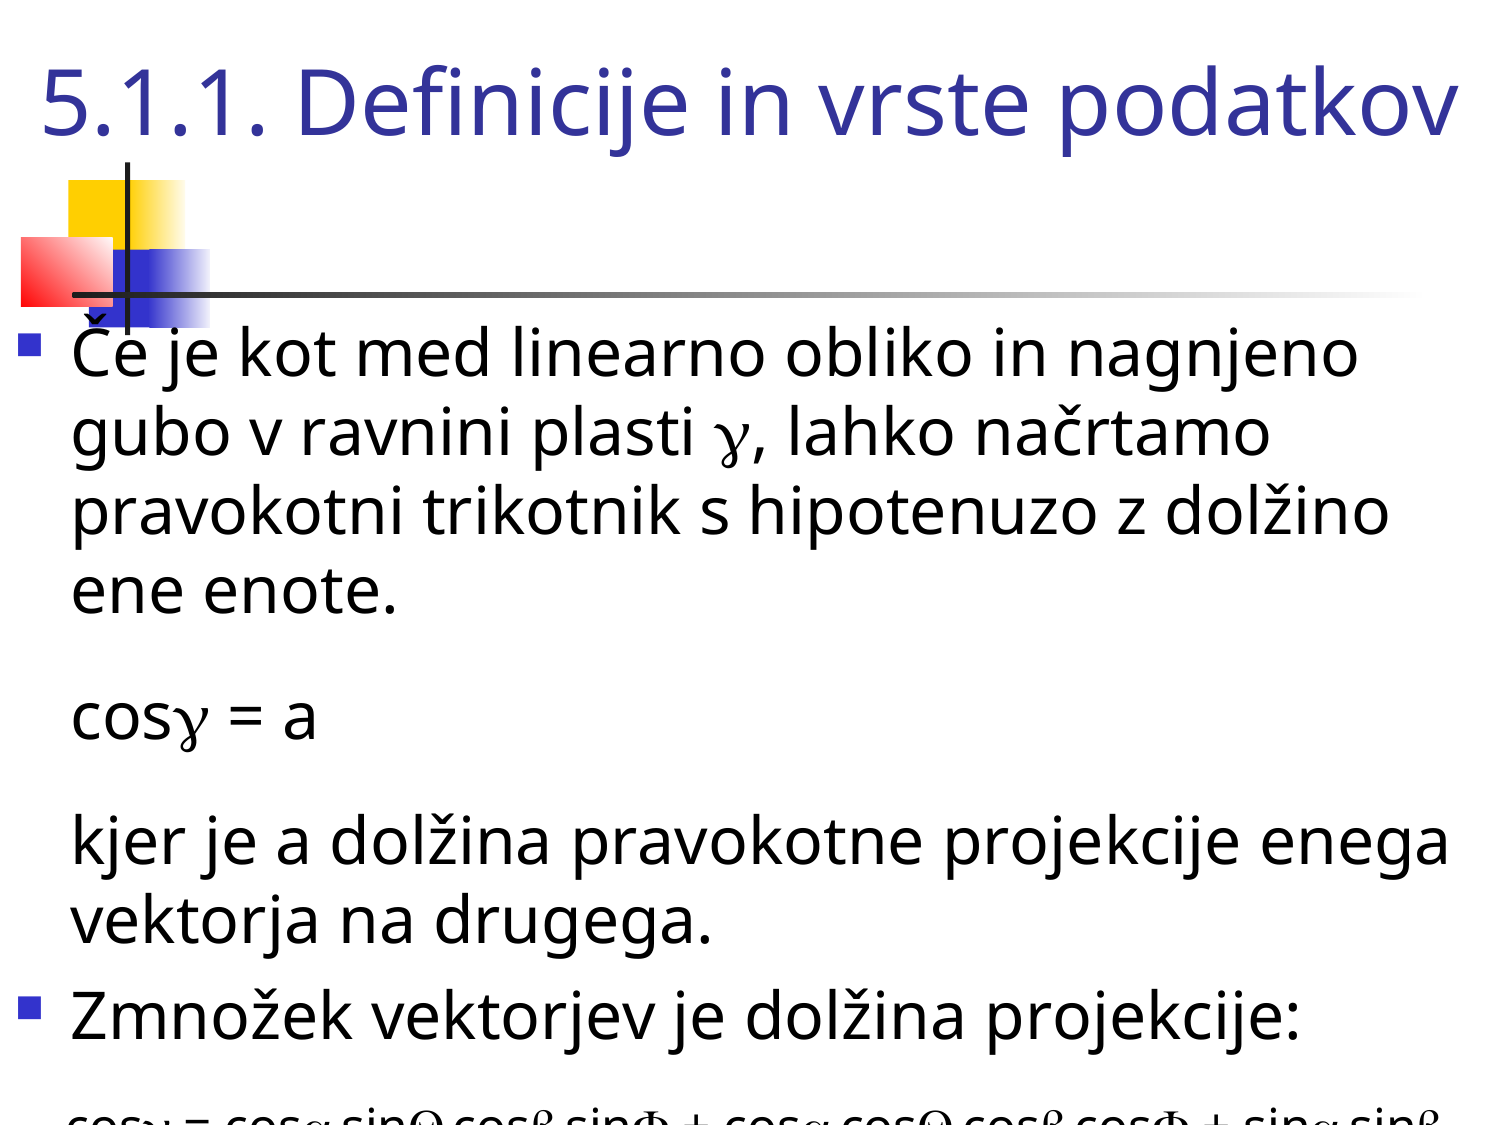

# 5.1.1. Definicije in vrste podatkov
Če je kot med linearno obliko in nagnjeno gubo v ravnini plasti , lahko načrtamo pravokotni trikotnik s hipotenuzo z dolžino ene enote.
	cos = a
	kjer je a dolžina pravokotne projekcije enega vektorja na drugega.
Zmnožek vektorjev je dolžina projekcije:
 cos = cos.sin.cos.sin + cos.cos.cos.cos + sin.sin